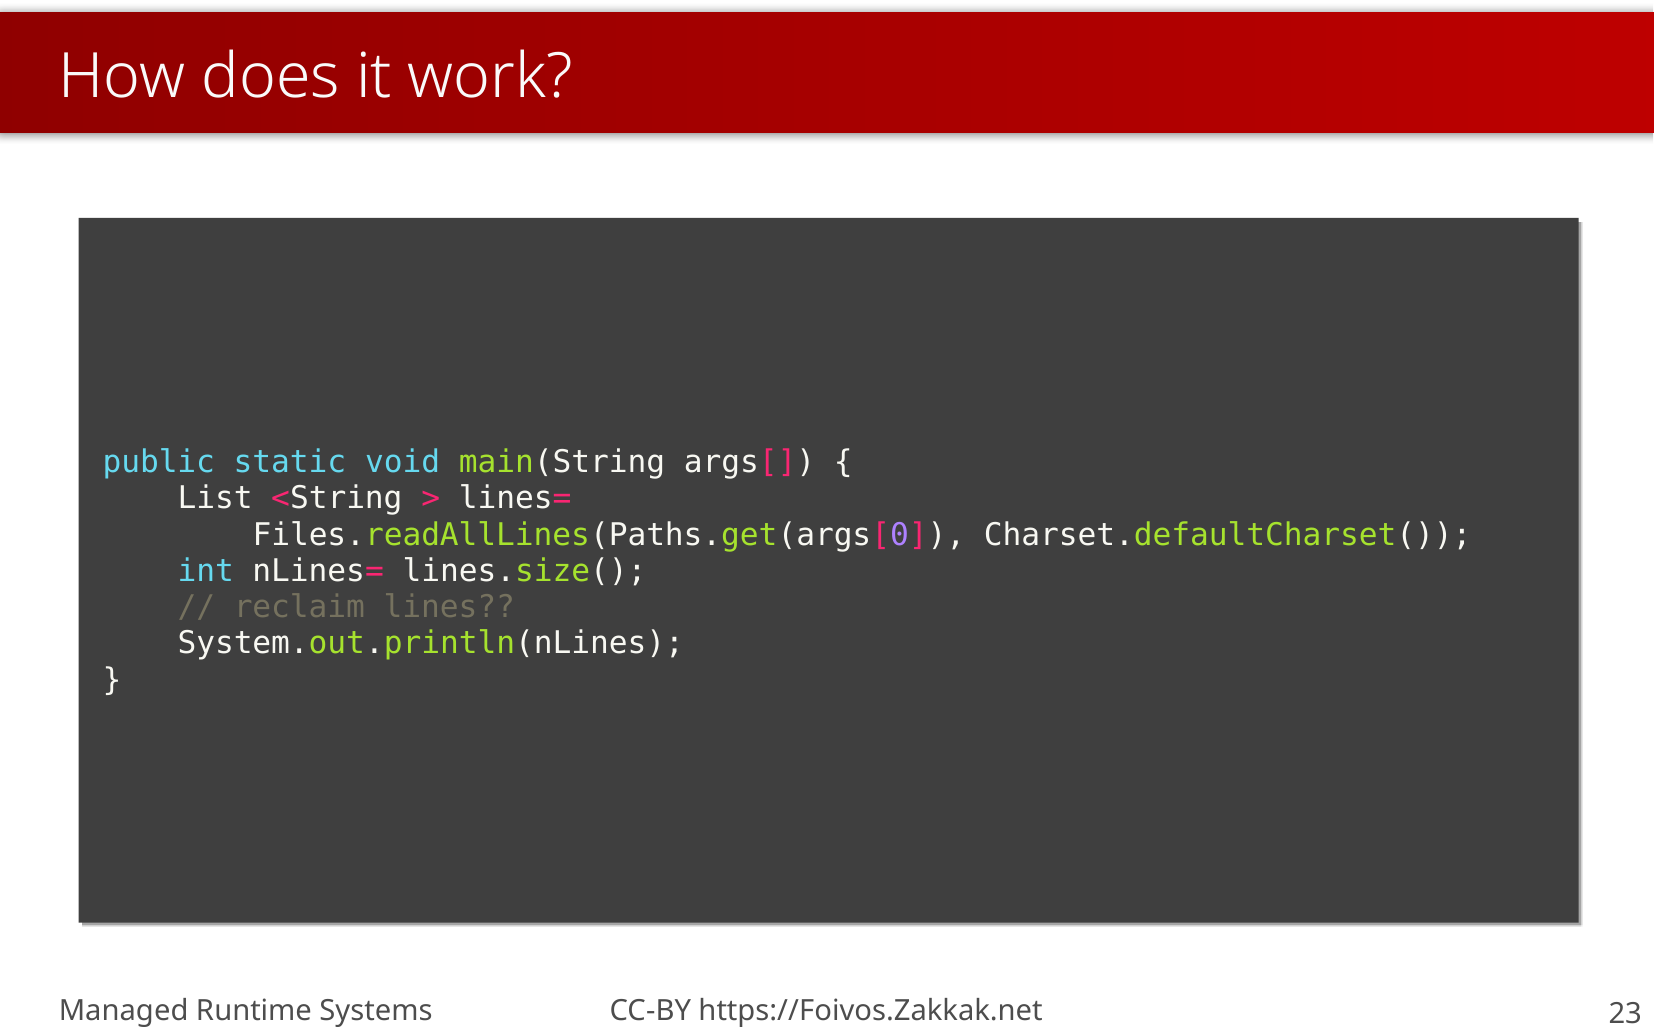

# How does it work?
public static void main(String args[]) {
 List <String > lines=
 Files.readAllLines(Paths.get(args[0]), Charset.defaultCharset());
 int nLines= lines.size();
 // reclaim lines??
 System.out.println(nLines);
}
Managed Runtime Systems
CC-BY https://Foivos.Zakkak.net
23